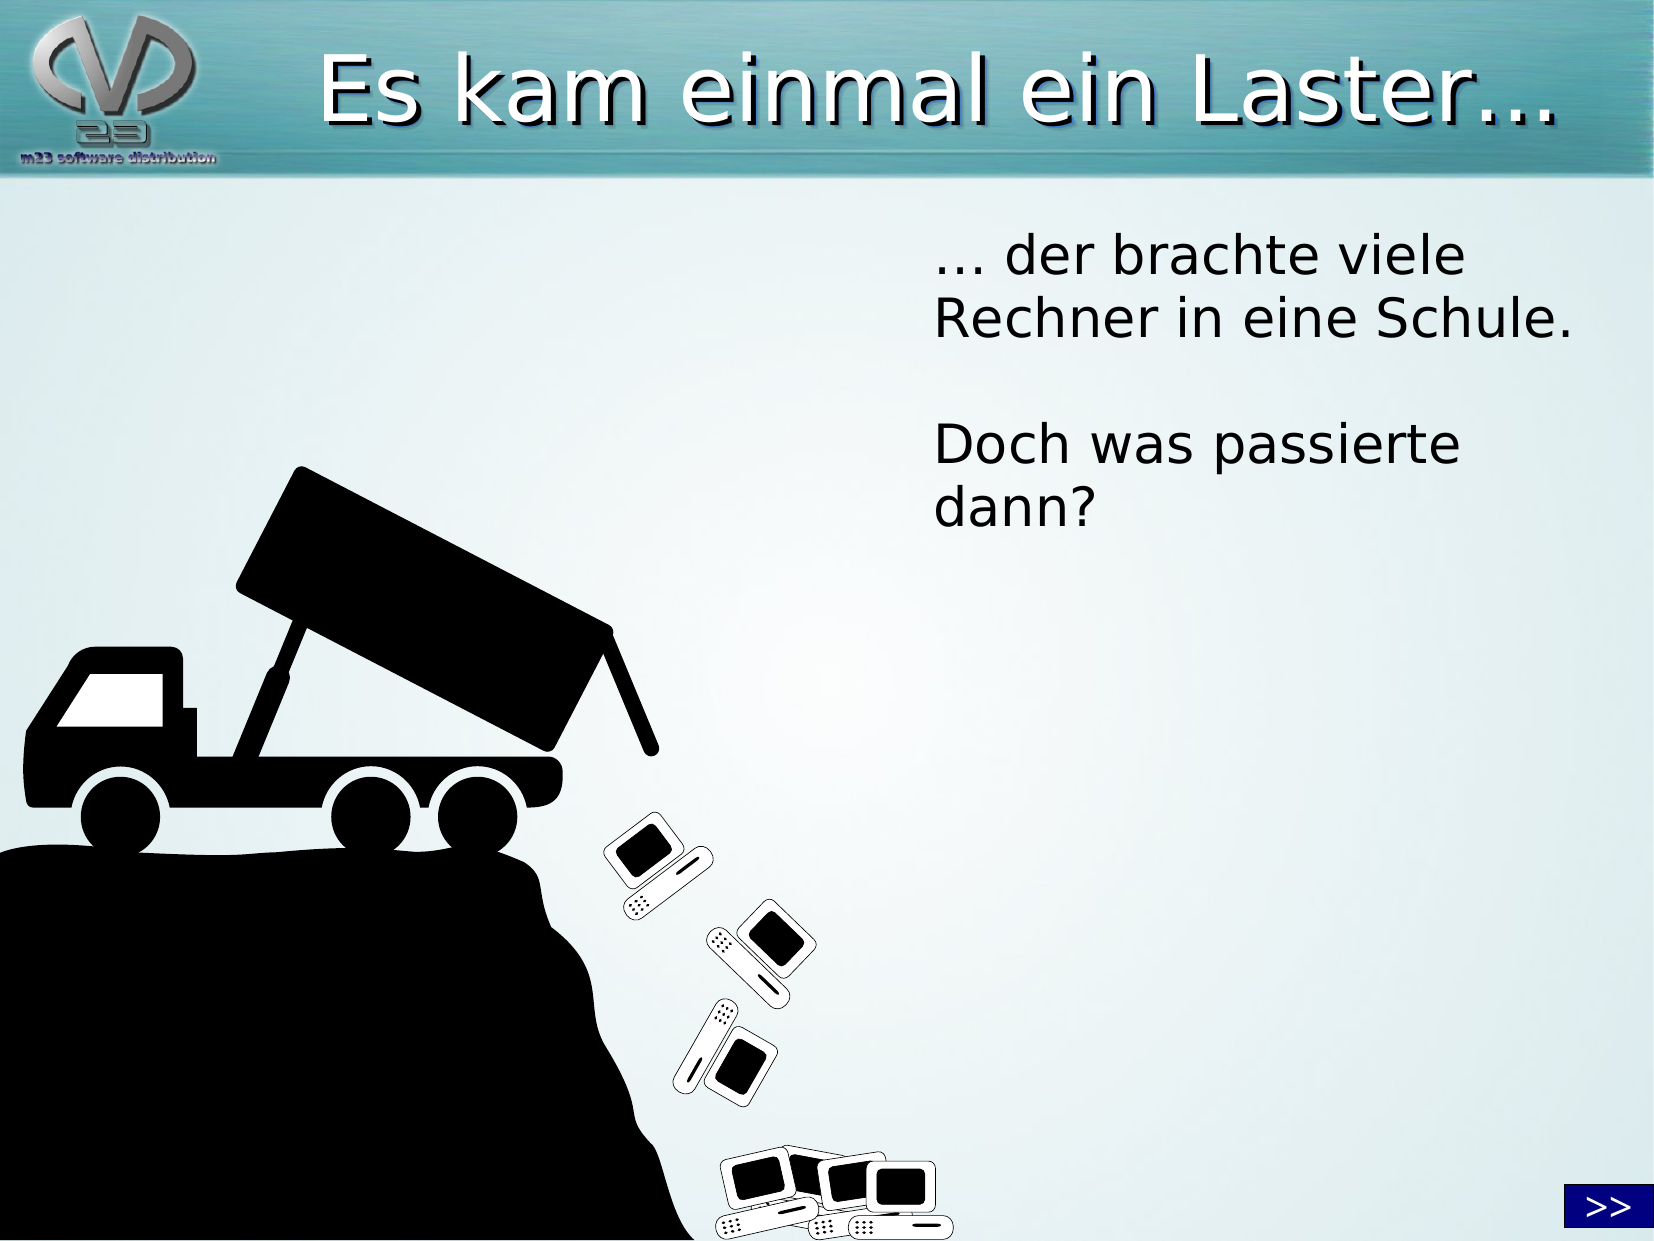

# Es kam einmal ein Laster...
… der brachte viele Rechner in eine Schule.
Doch was passierte dann?